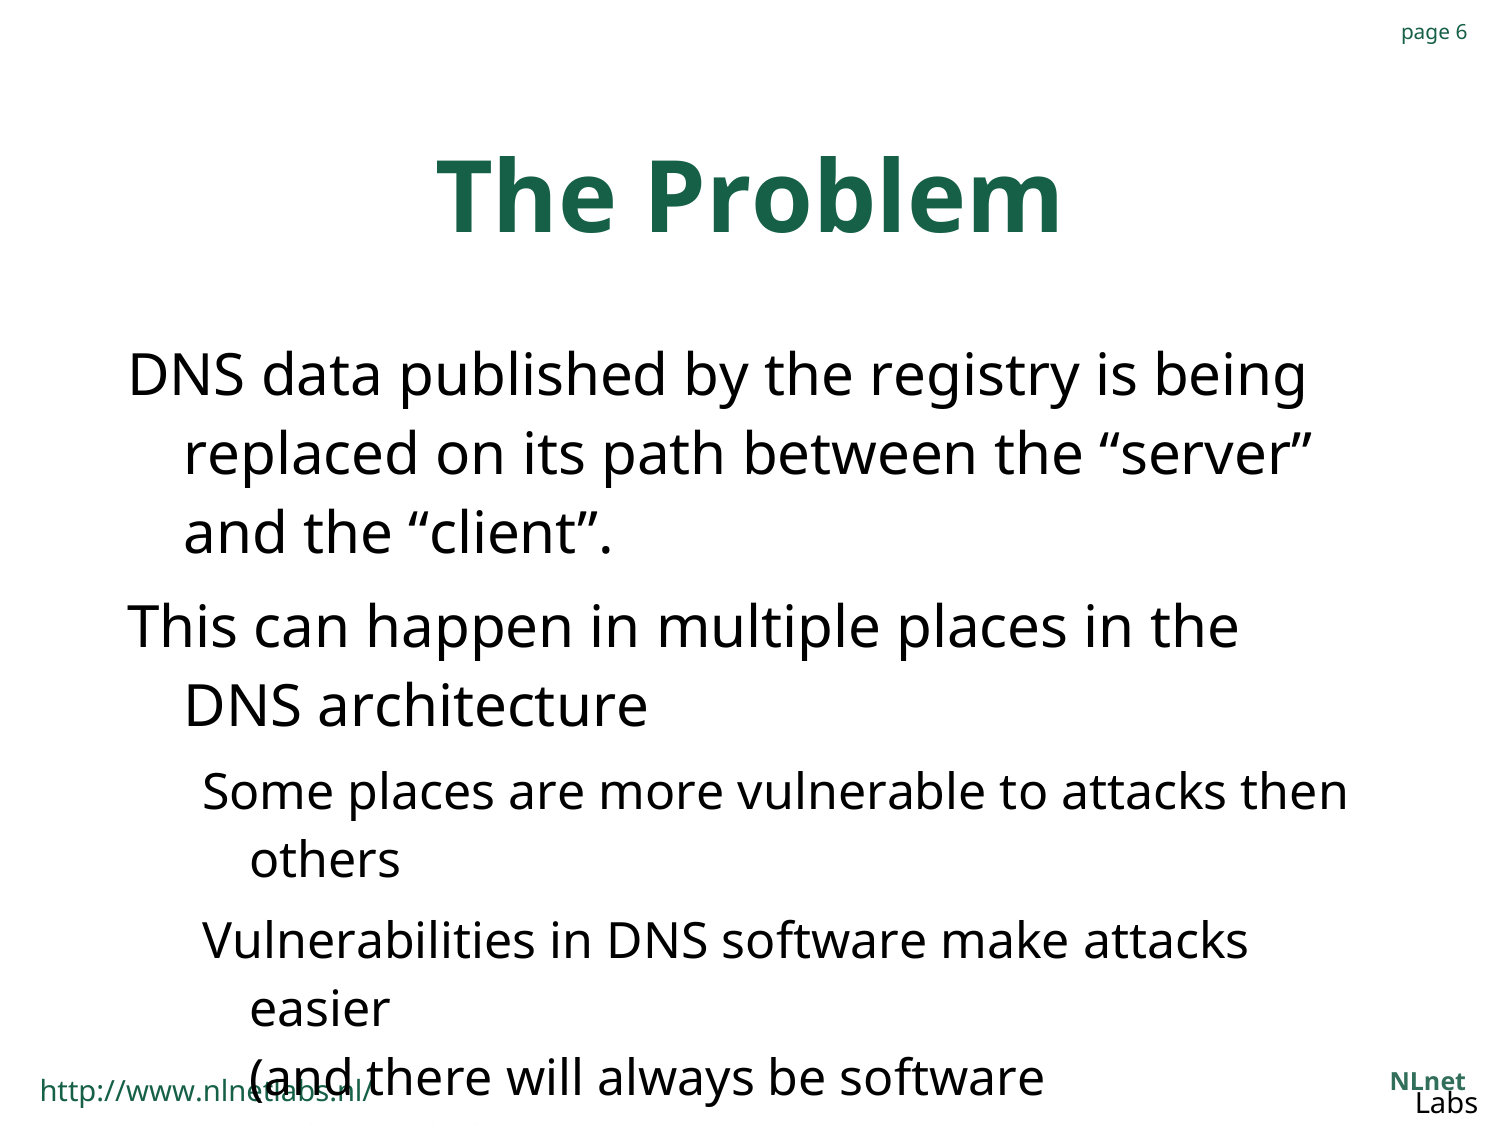

# The Problem
DNS data published by the registry is being replaced on its path between the “server” and the “client”.
This can happen in multiple places in the DNS architecture
Some places are more vulnerable to attacks then others
Vulnerabilities in DNS software make attacks easier
(and there will always be software vulnerabilities)